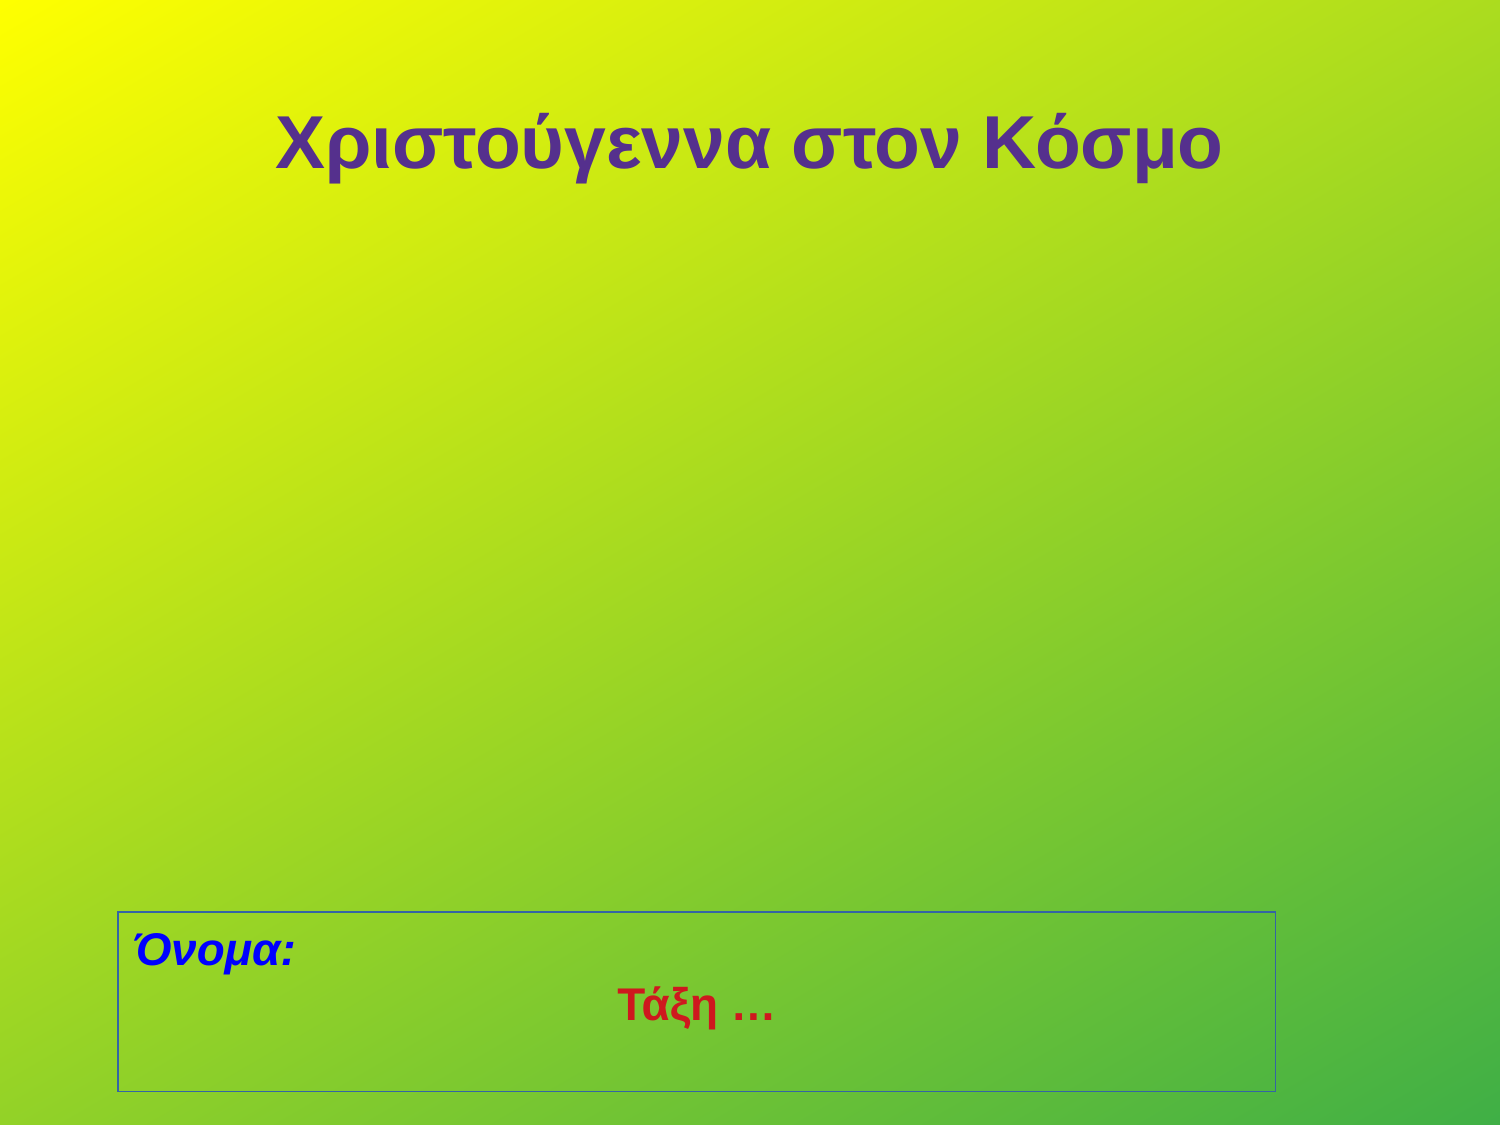

# Χριστούγεννα στον Κόσμο
Όνομα:
Τάξη …